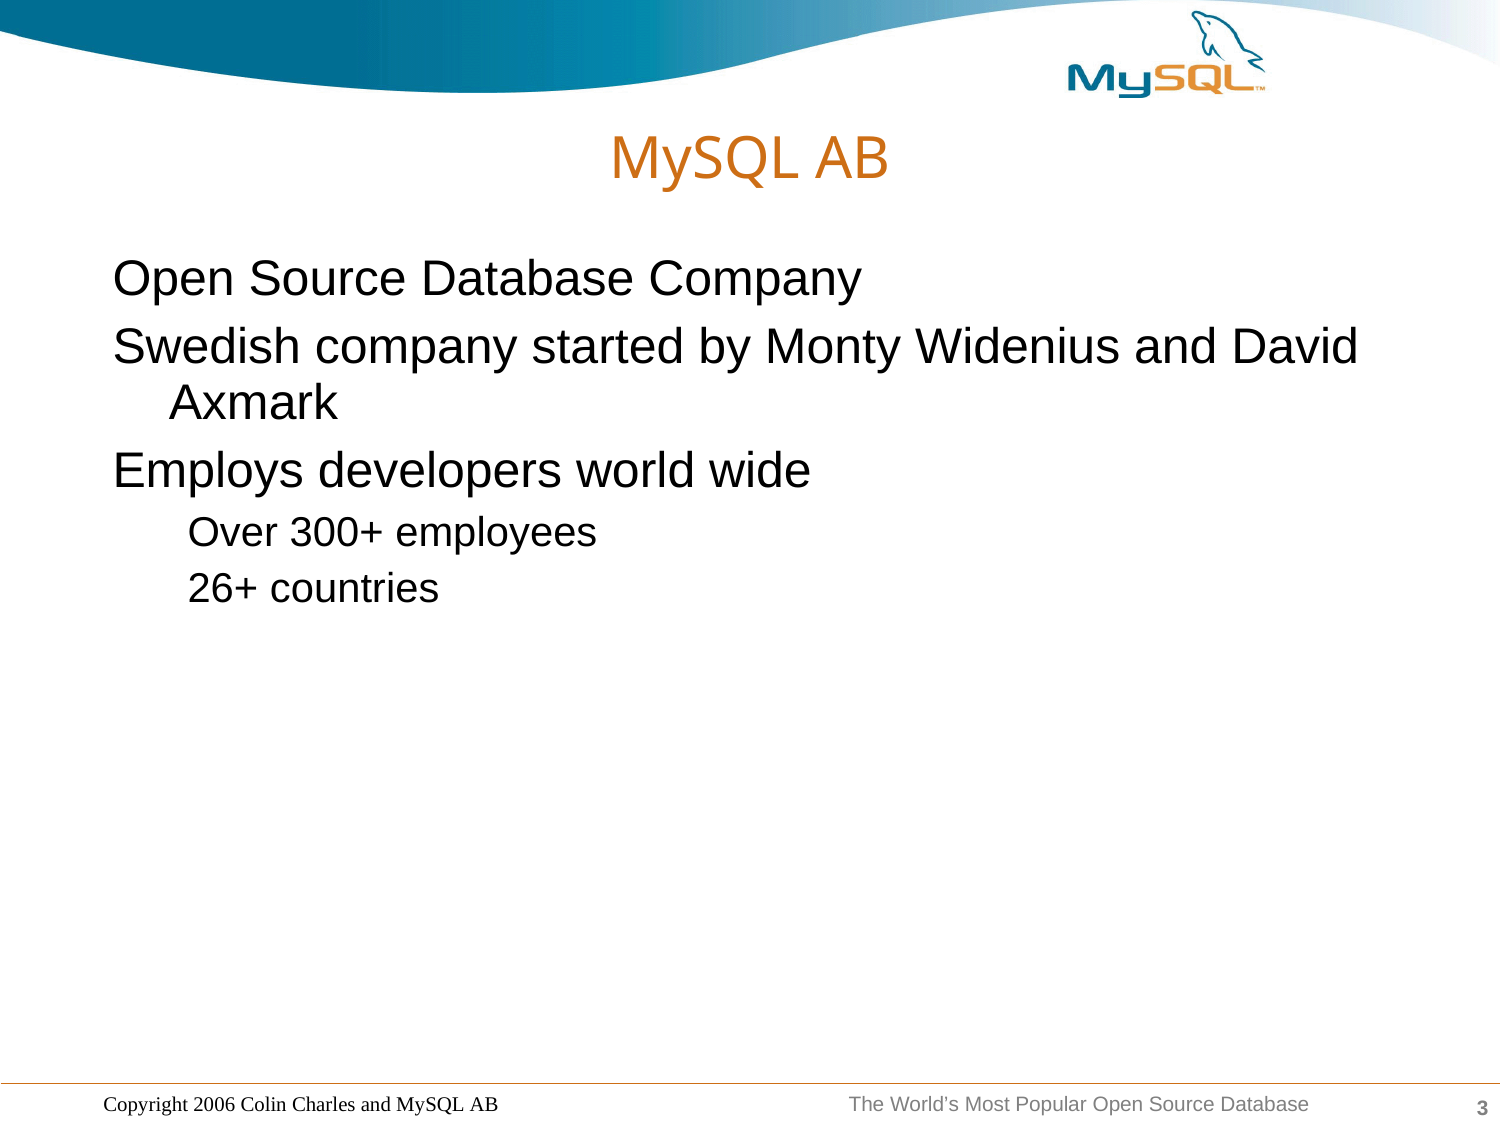

# MySQL AB
Open Source Database Company
Swedish company started by Monty Widenius and David Axmark
Employs developers world wide
Over 300+ employees
26+ countries